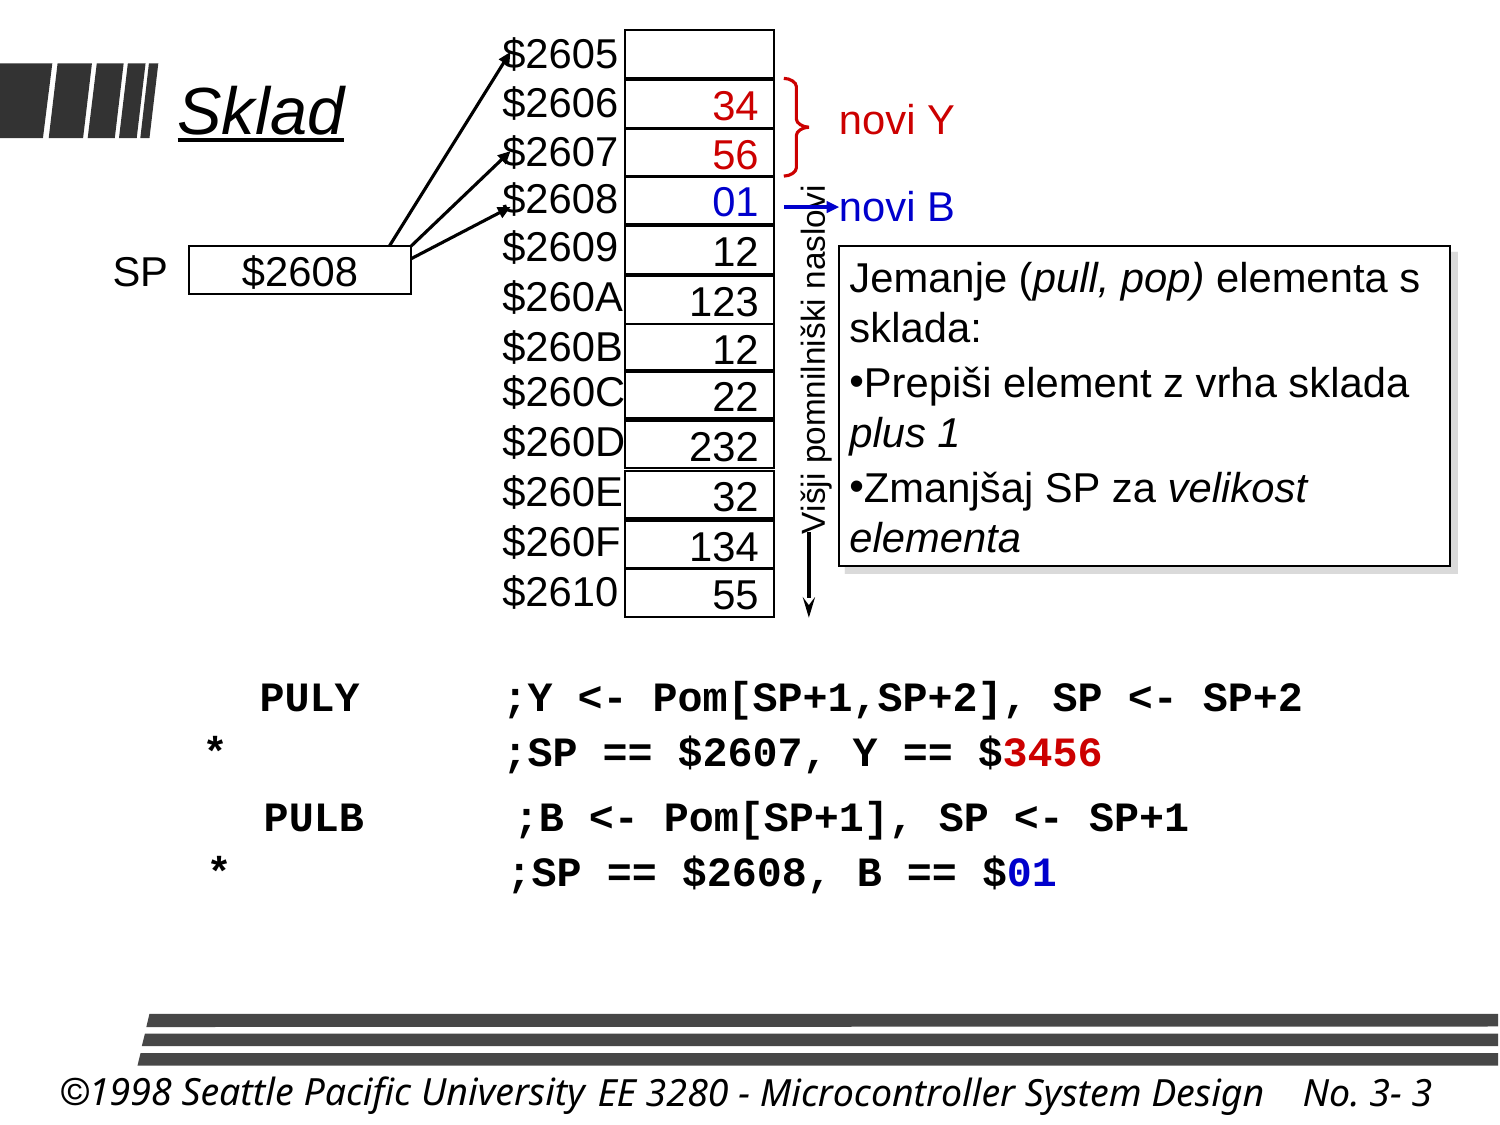

$2605
# Sklad
$2606
novi Y
34
$2607
56
$2608
novi B
01
$2609
12
SP
$2605
$2607
$2608
Jemanje (pull, pop) elementa s sklada:
Prepiši element z vrha sklada plus 1
Zmanjšaj SP za velikost elementa
$260A
123
$260B
12
Višji pomnilniški naslovi
$260C
22
$260D
232
$260E
32
$260F
134
$2610
55
	PULY		;Y <- Pom[SP+1,SP+2], SP <- SP+2
*			;SP == $2607, Y == $3456
	PULB ;B <- Pom[SP+1], SP <- SP+1
*			;SP == $2608, B == $01